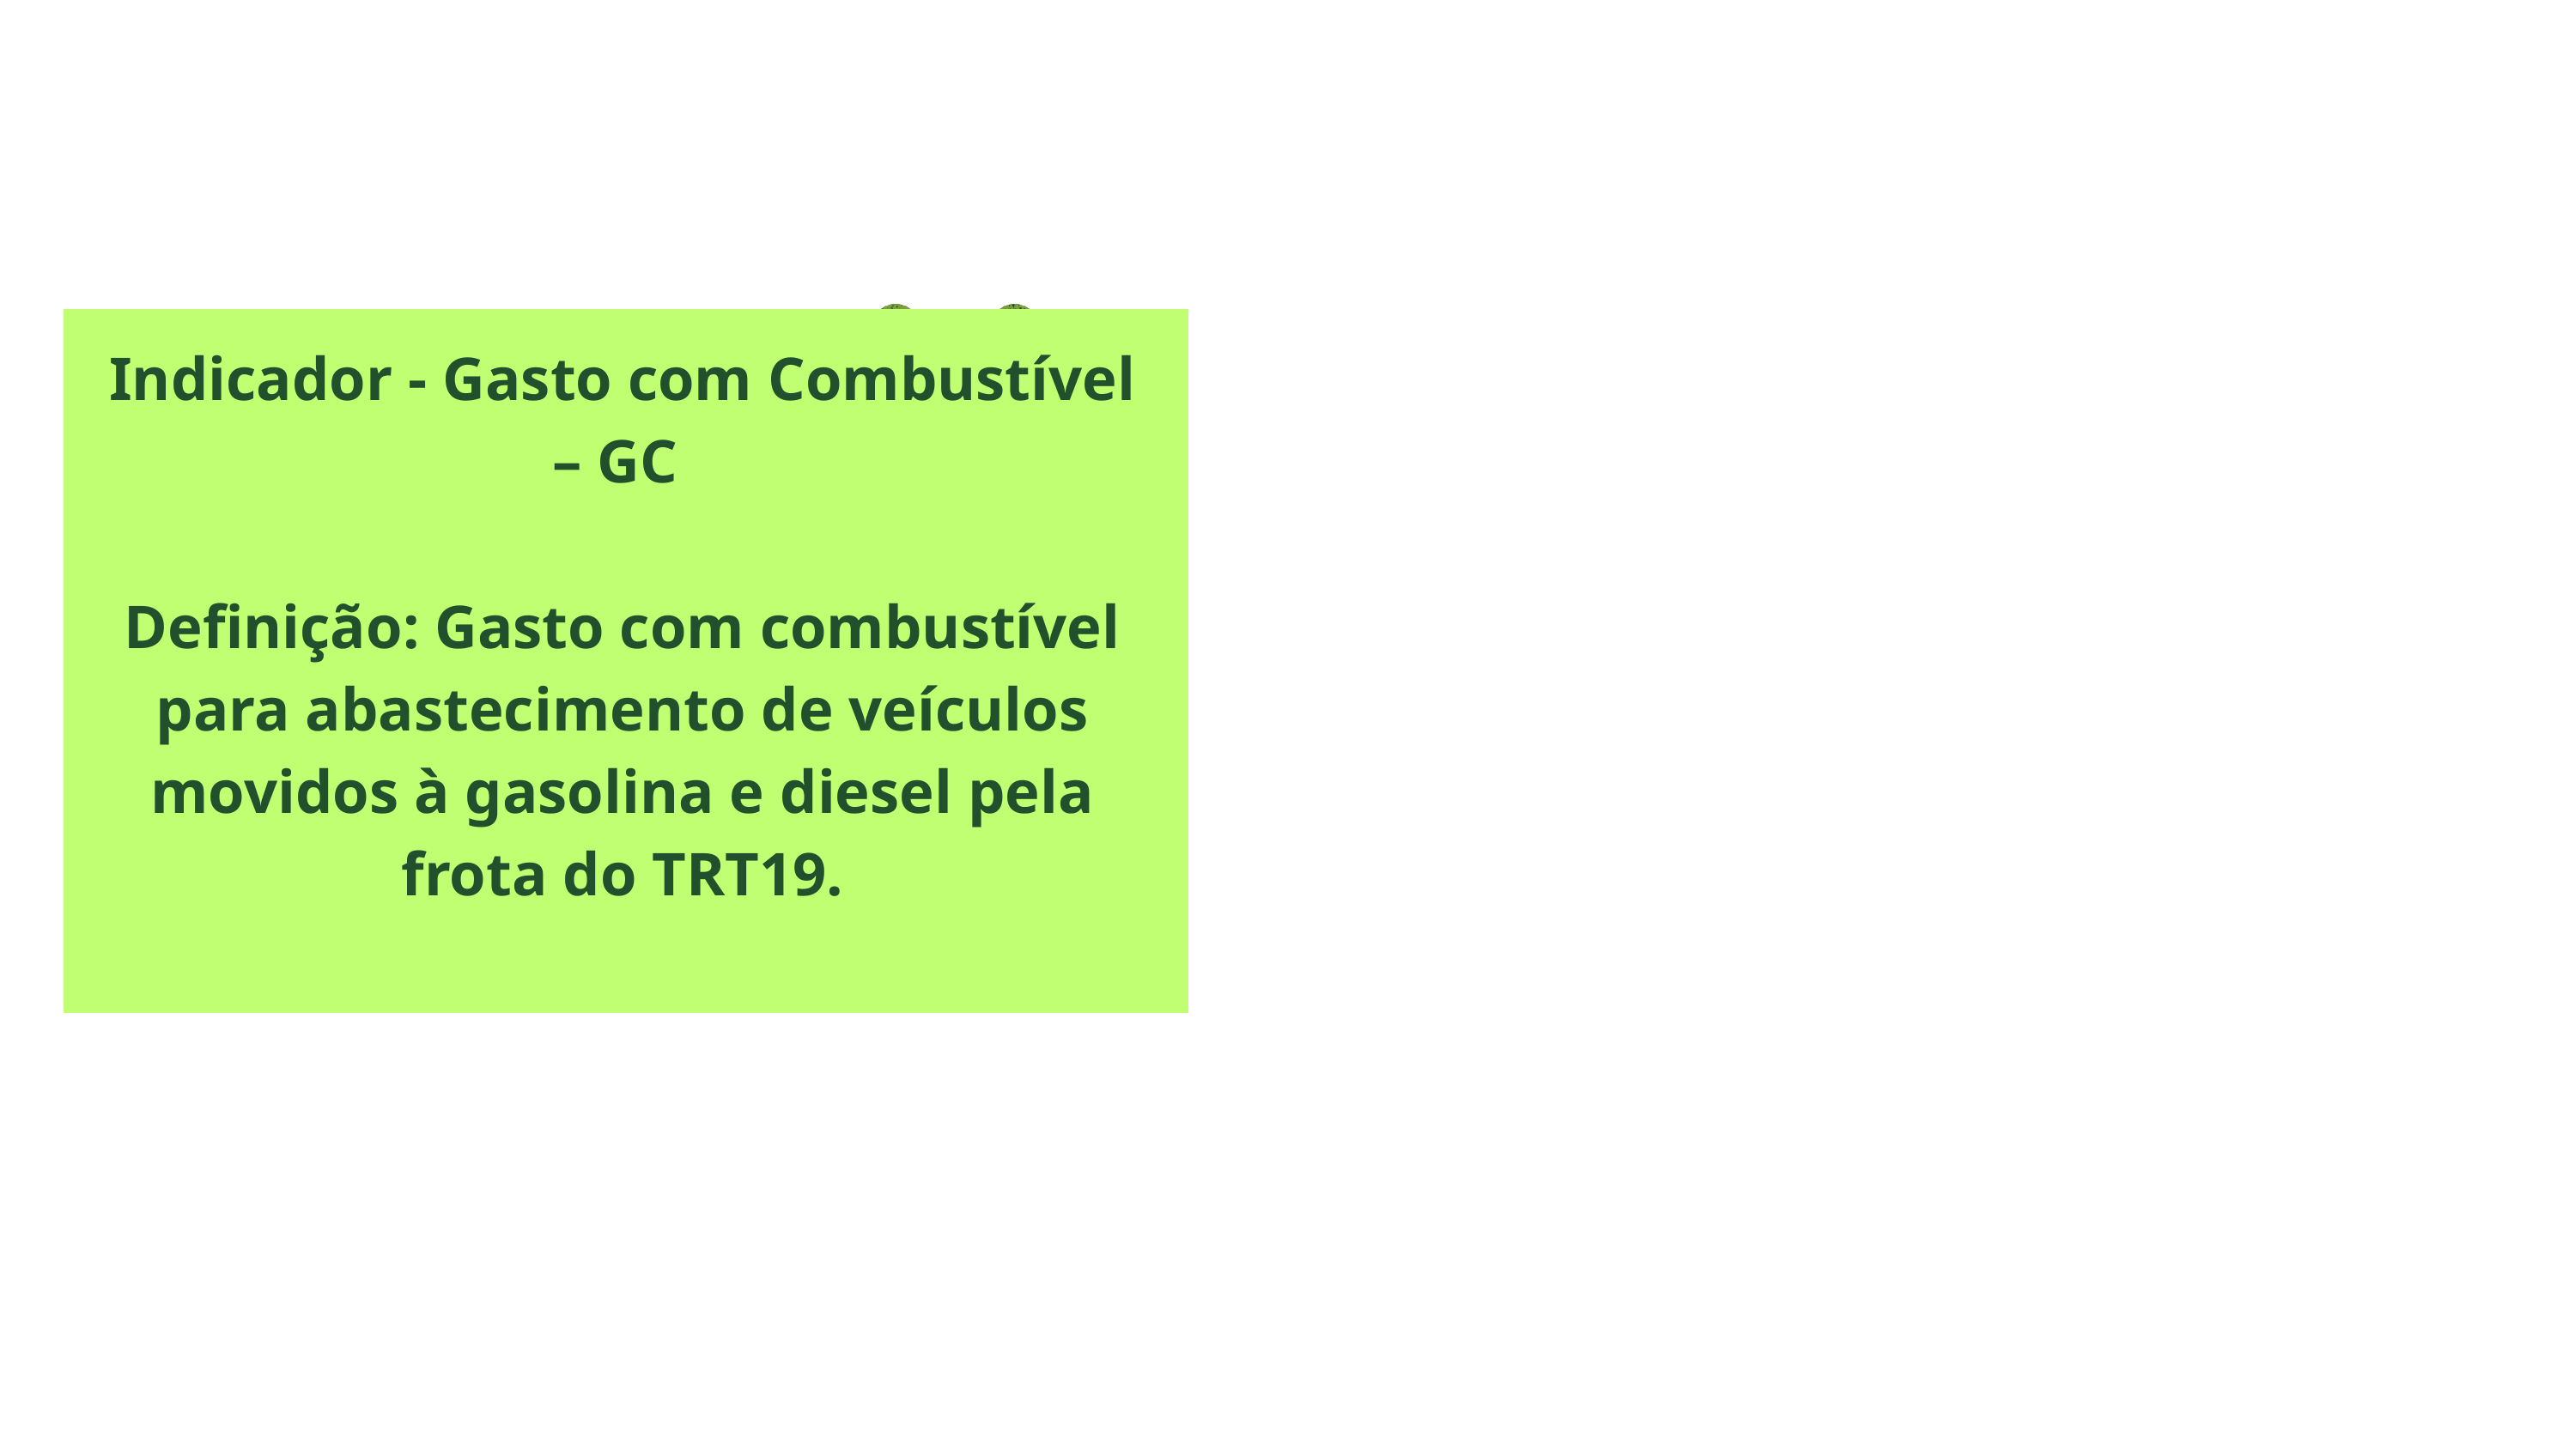

Fórmula: Gasto com consumo de combustível pela frota do Tribunal.
Polaridade: Quanto menor o valor, melhor o desempenho.
Periodicidade: Mensal.
Metodologia Análise de Desempenho: Anual
Unidade responsável pelas metas: Coordenadoria de Polícia Judicial.
Indicador - Gasto com Combustível – GC
Definição: Gasto com combustível para abastecimento de veículos movidos à gasolina e diesel pela frota do TRT19.